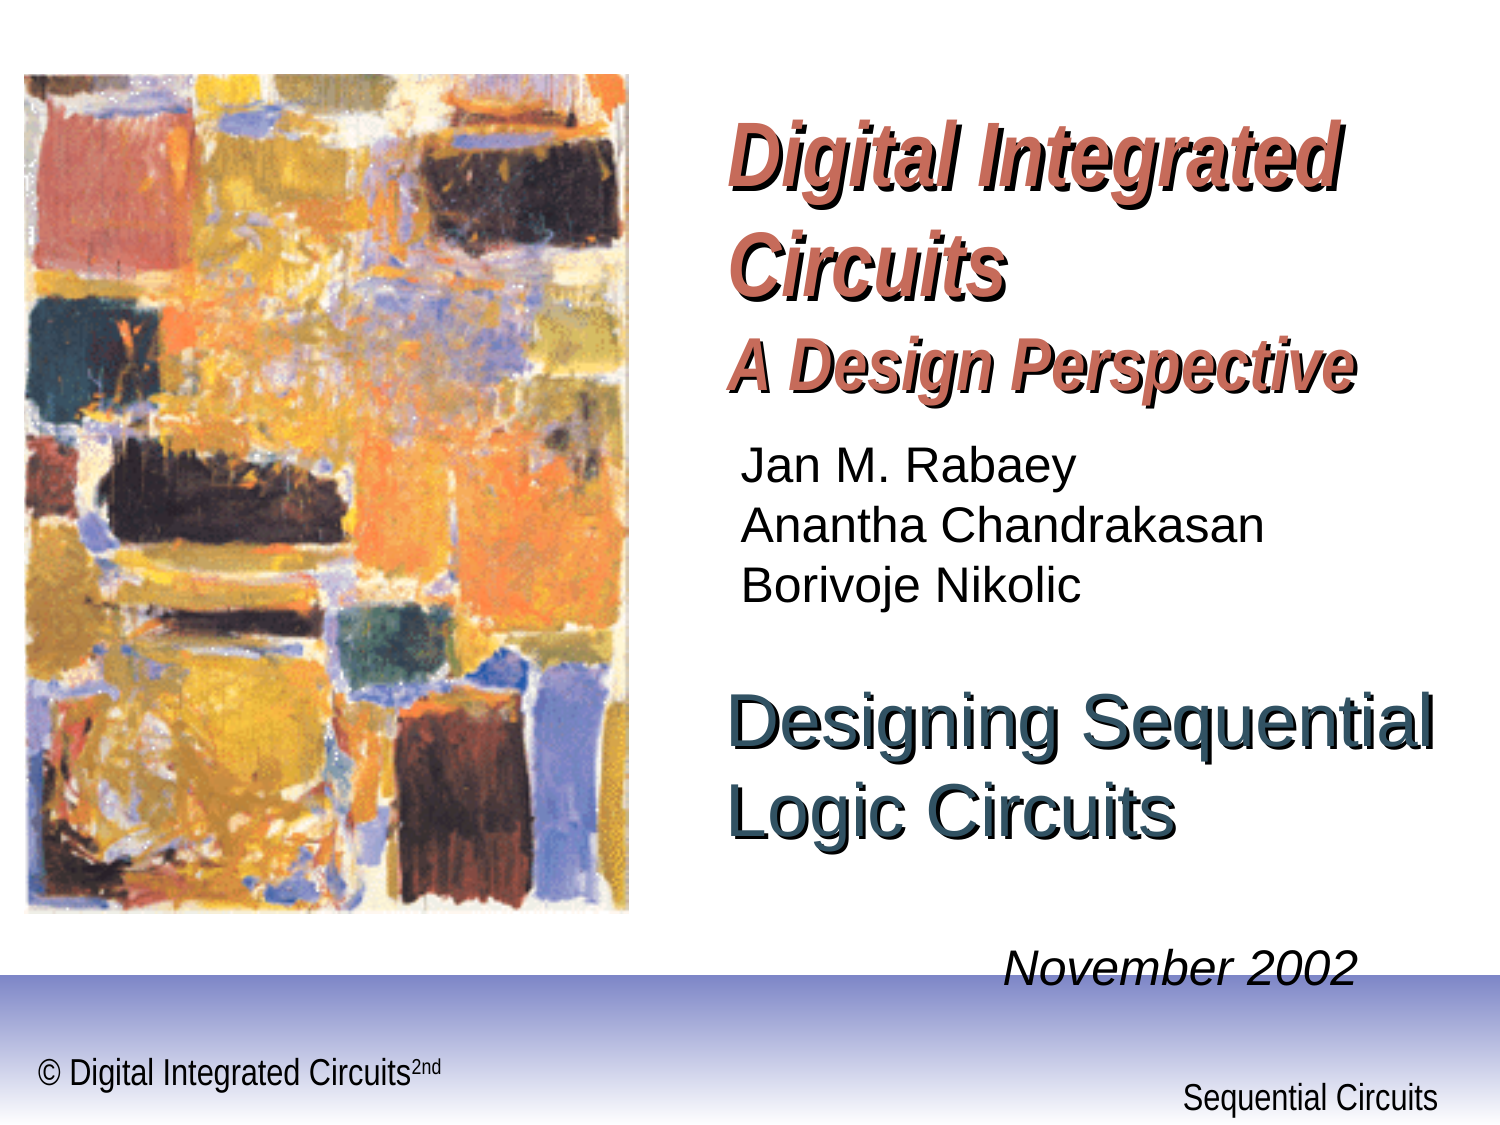

# Digital Integrated Circuits A Design Perspective
Jan M. Rabaey
Anantha Chandrakasan
Borivoje Nikolic
Designing Sequential
Logic Circuits
November 2002